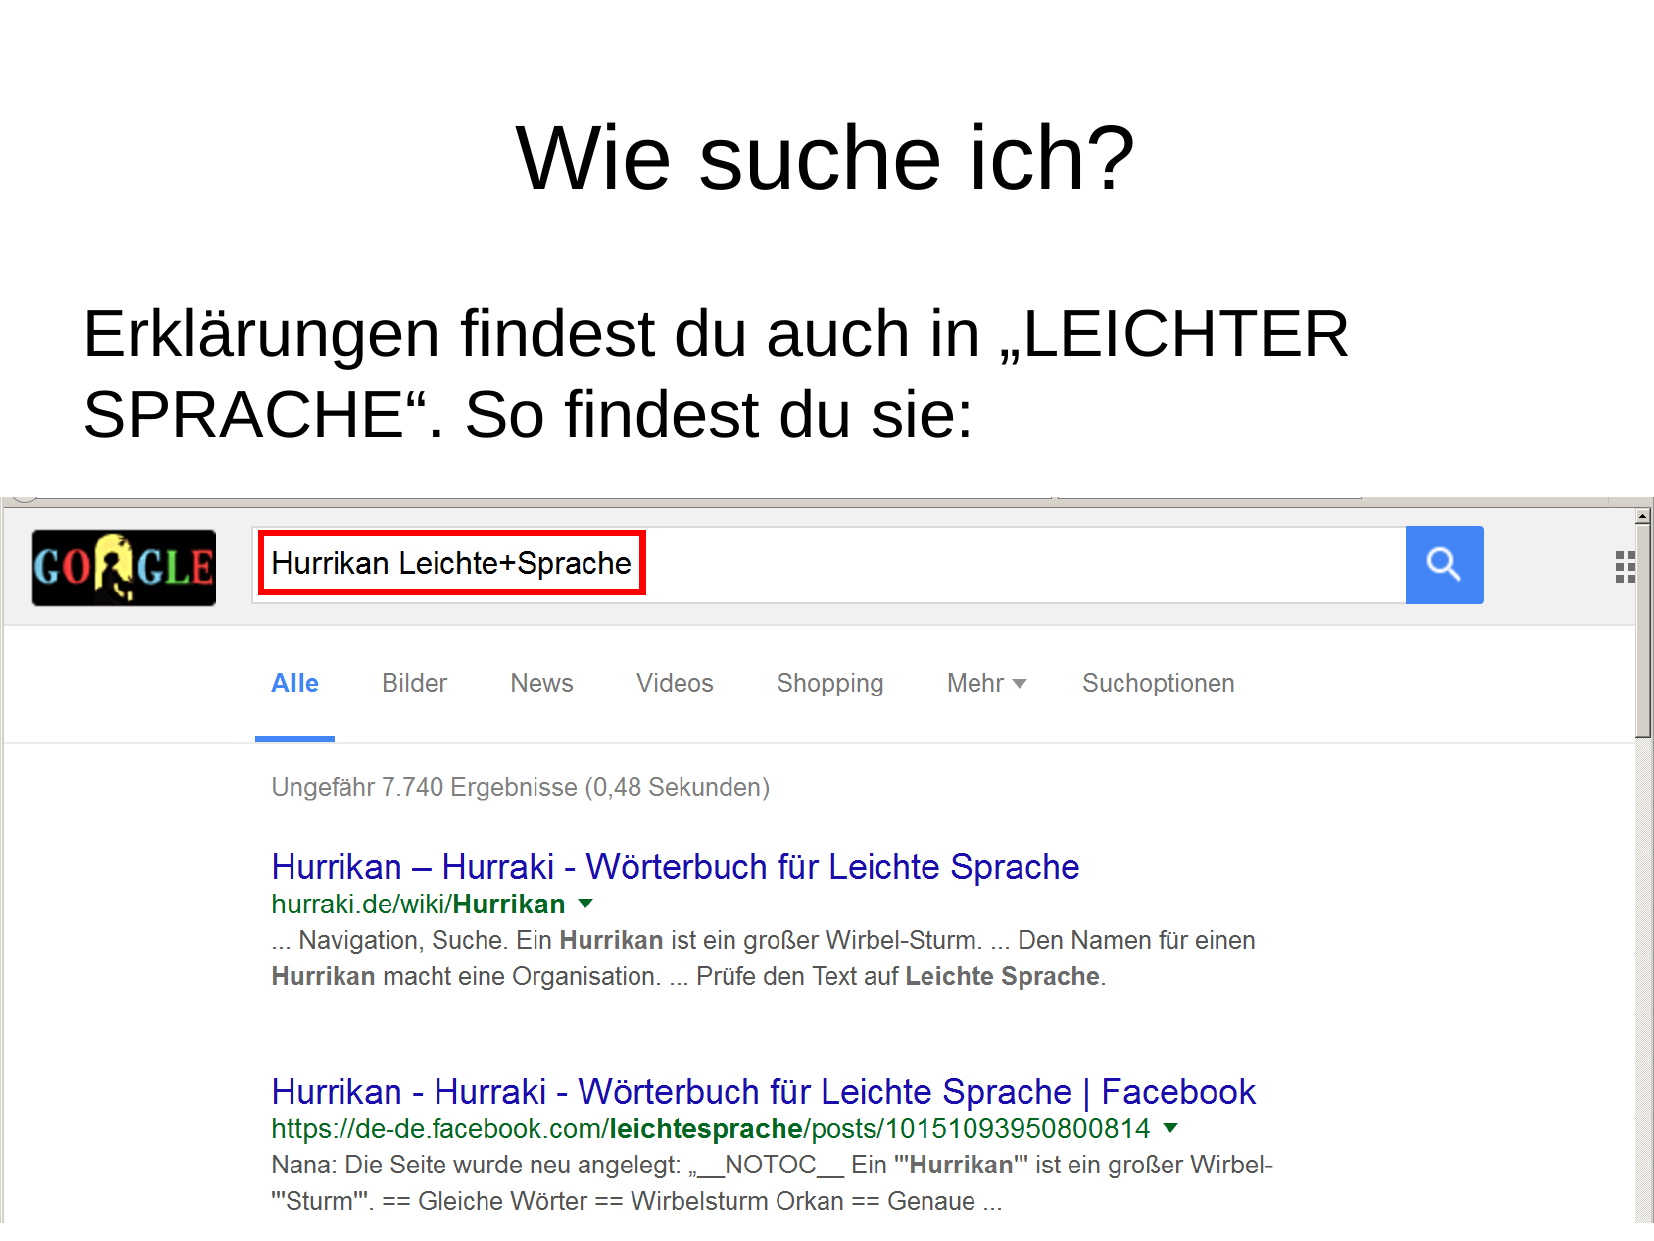

# Wie suche ich?
Erklärungen findest du auch in „LEICHTER SPRACHE“. So findest du sie: